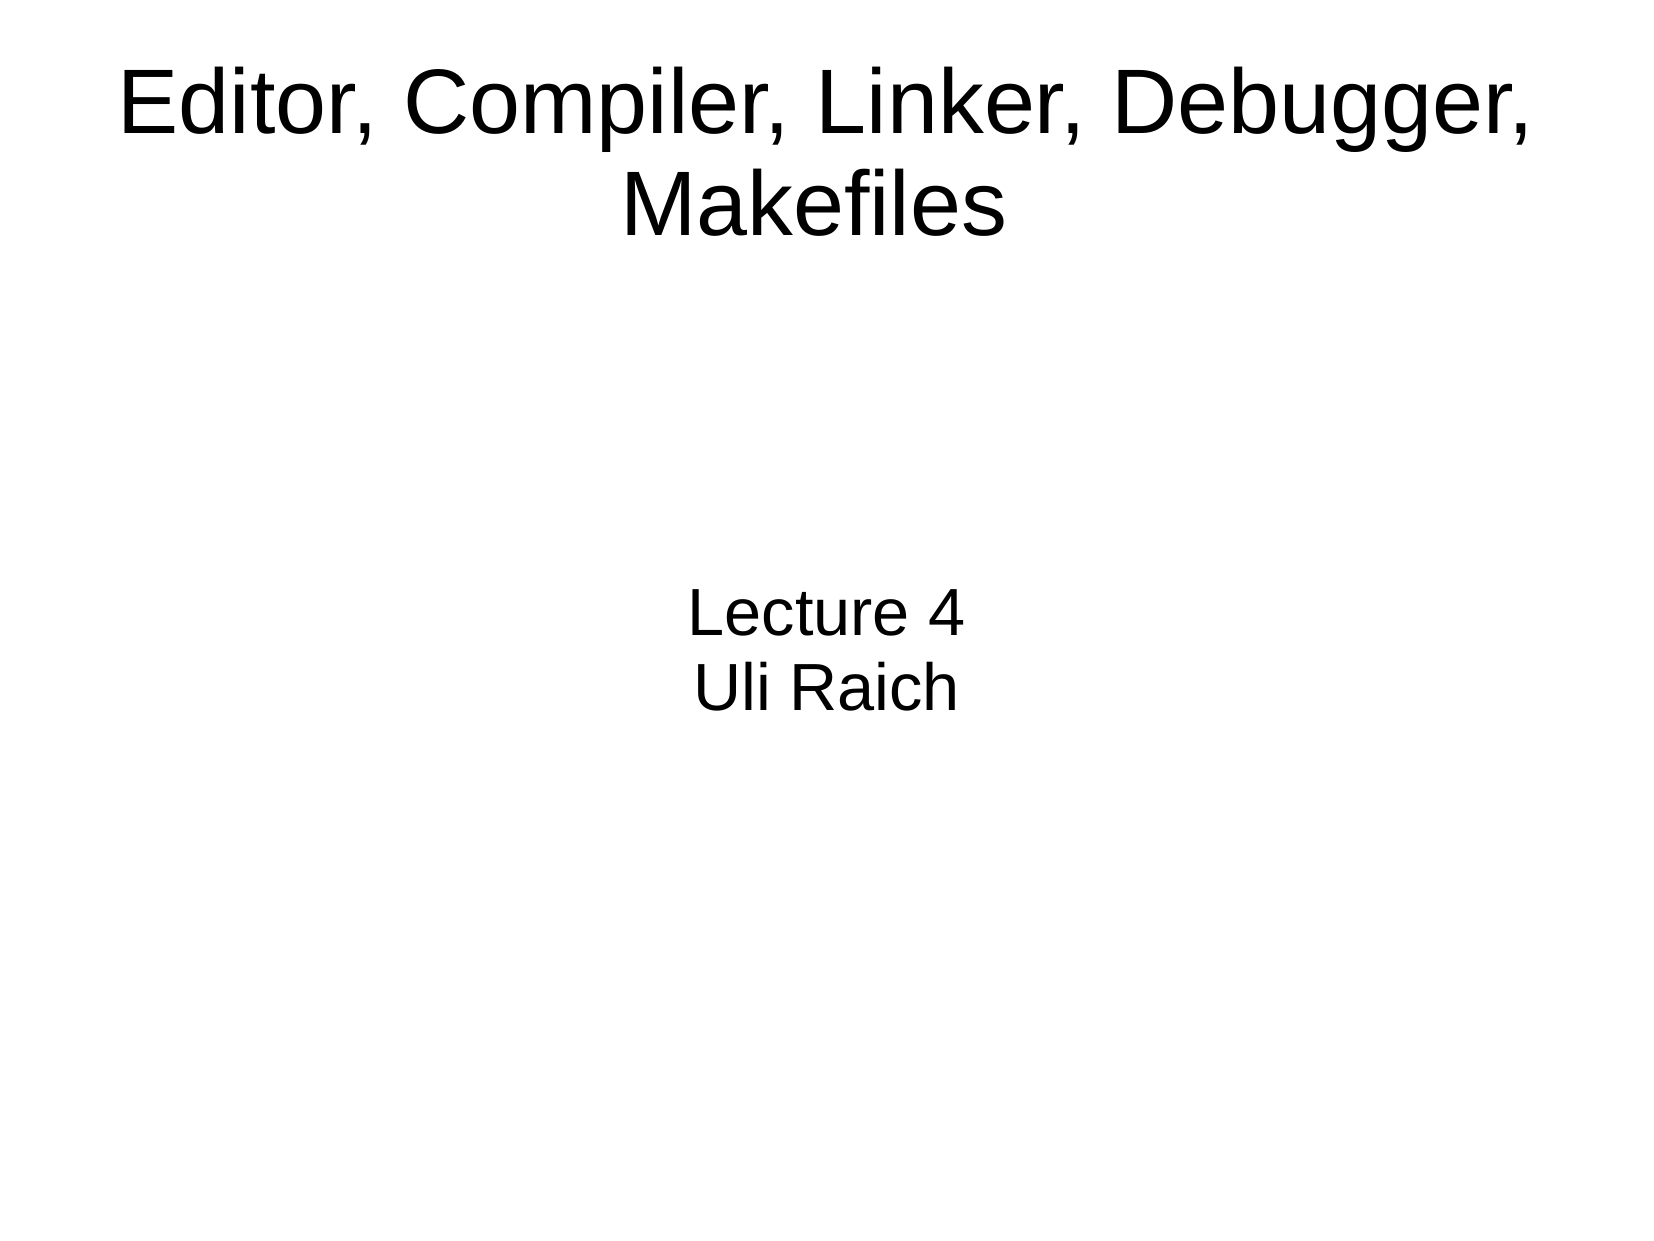

# Editor, Compiler, Linker, Debugger, Makefiles
Lecture 4
Uli Raich